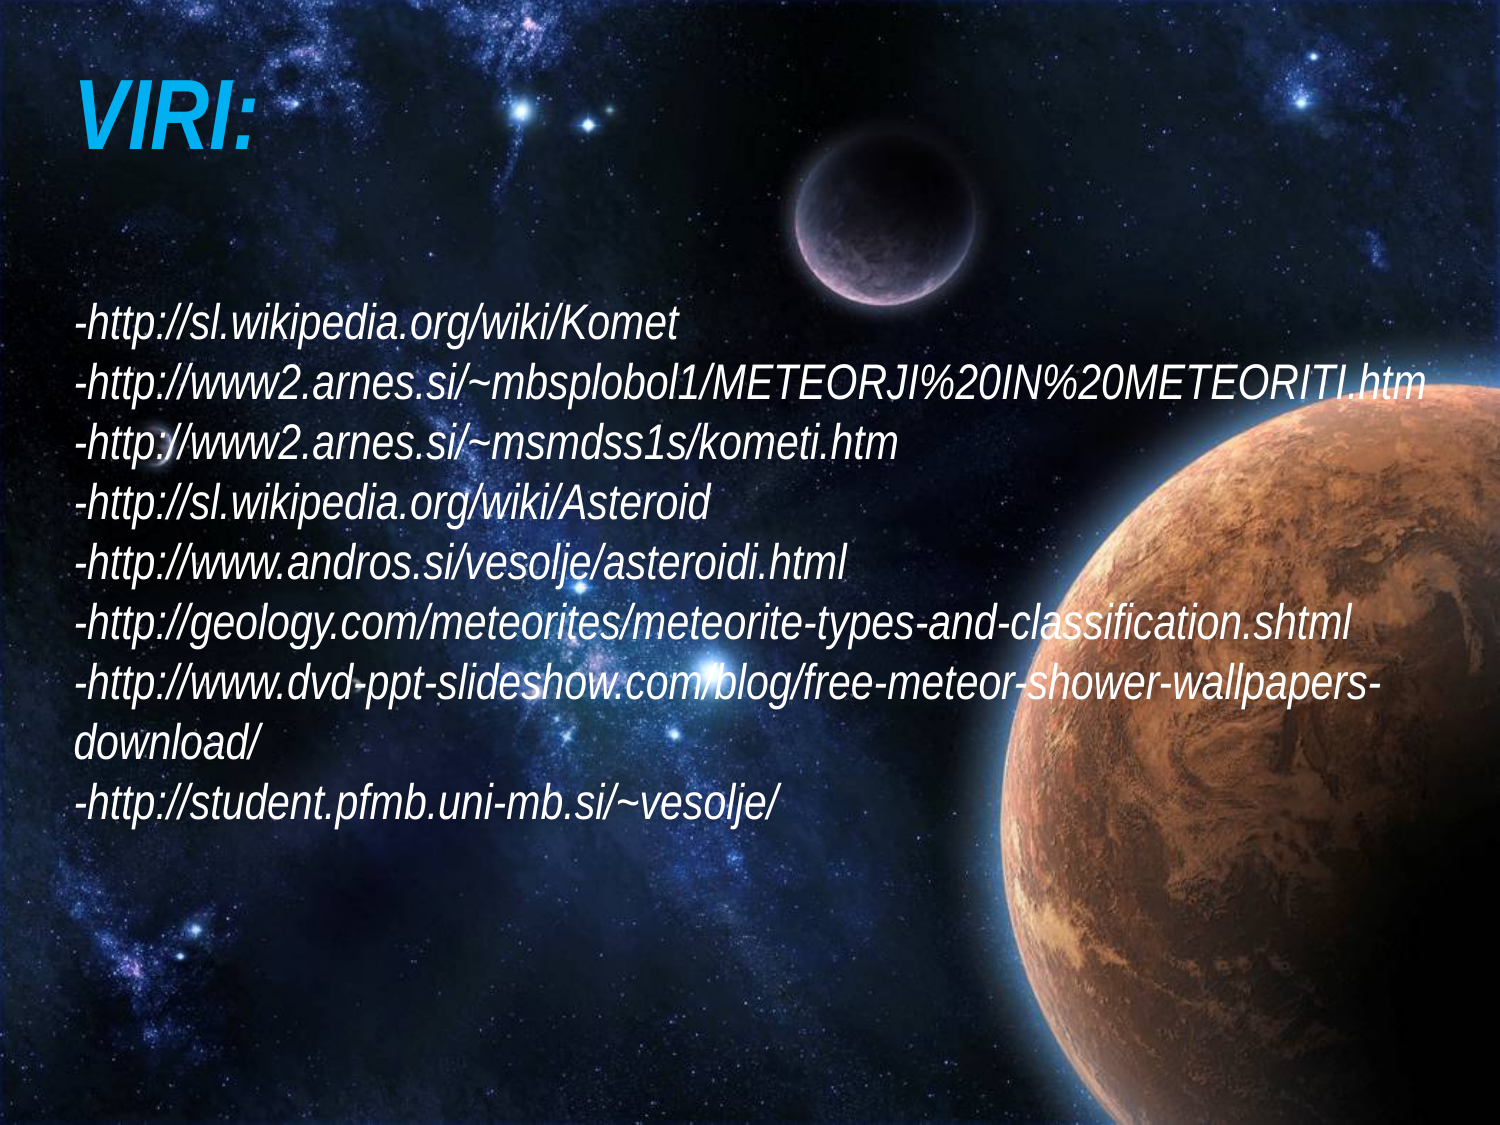

VIRI:
-http://sl.wikipedia.org/wiki/Komet
-http://www2.arnes.si/~mbsplobol1/METEORJI%20IN%20METEORITI.htm
-http://www2.arnes.si/~msmdss1s/kometi.htm
-http://sl.wikipedia.org/wiki/Asteroid
-http://www.andros.si/vesolje/asteroidi.html
-http://geology.com/meteorites/meteorite-types-and-classification.shtml
-http://www.dvd-ppt-slideshow.com/blog/free-meteor-shower-wallpapers-download/
-http://student.pfmb.uni-mb.si/~vesolje/